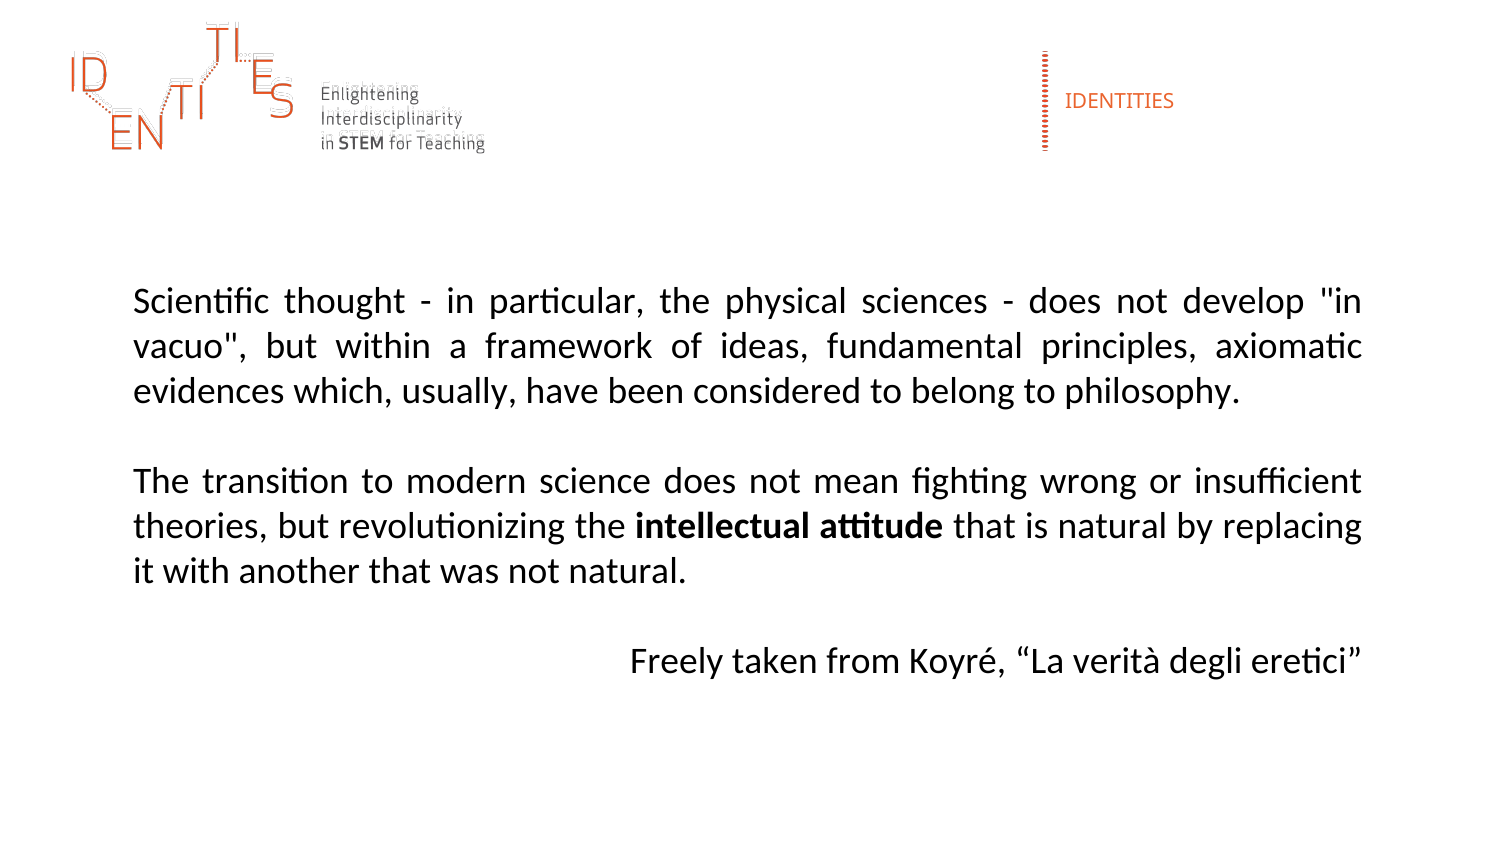

IDENTITIES
Scientific thought - in particular, the physical sciences - does not develop "in vacuo", but within a framework of ideas, fundamental principles, axiomatic evidences which, usually, have been considered to belong to philosophy.
The transition to modern science does not mean fighting wrong or insufficient theories, but revolutionizing the intellectual attitude that is natural by replacing it with another that was not natural.
Freely taken from Koyré, “La verità degli eretici”